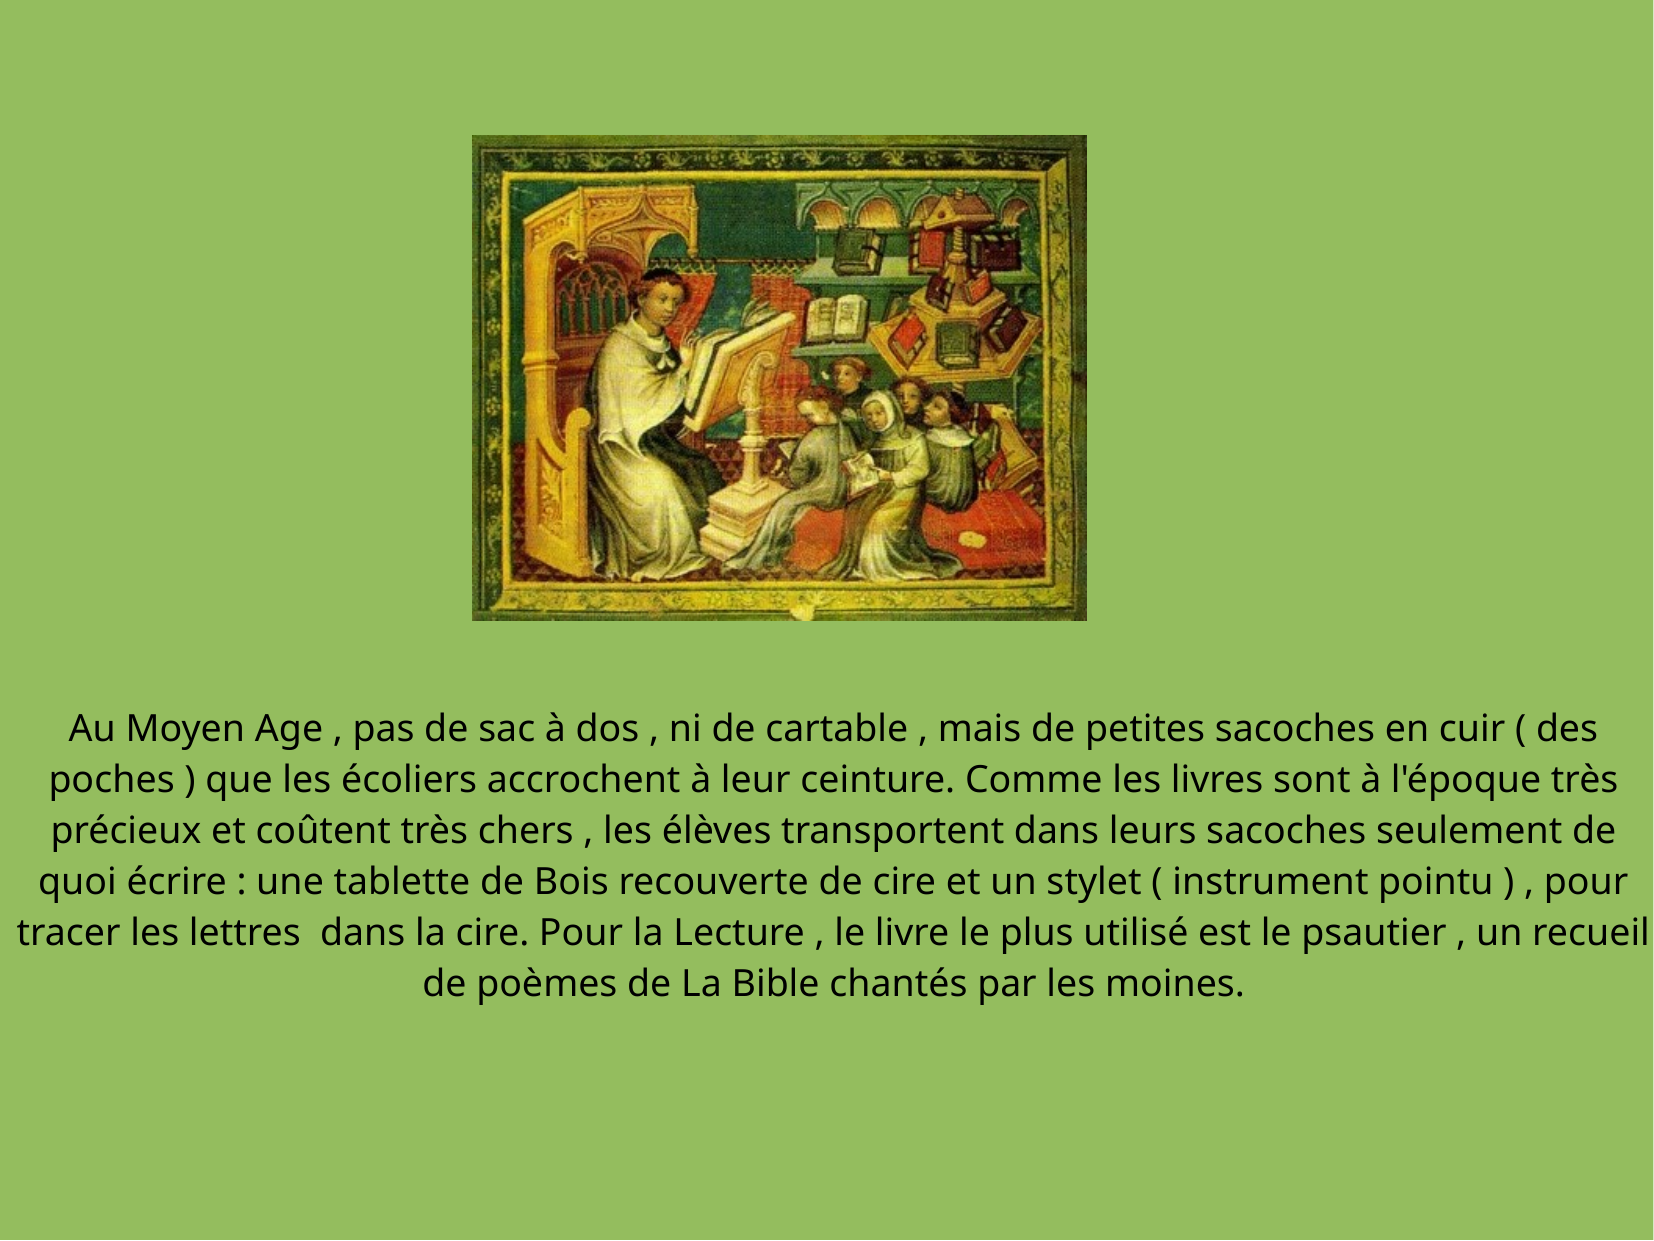

Au Moyen Age , pas de sac à dos , ni de cartable , mais de petites sacoches en cuir ( des poches ) que les écoliers accrochent à leur ceinture. Comme les livres sont à l'époque très précieux et coûtent très chers , les élèves transportent dans leurs sacoches seulement de quoi écrire : une tablette de Bois recouverte de cire et un stylet ( instrument pointu ) , pour tracer les lettres dans la cire. Pour la Lecture , le livre le plus utilisé est le psautier , un recueil de poèmes de La Bible chantés par les moines.